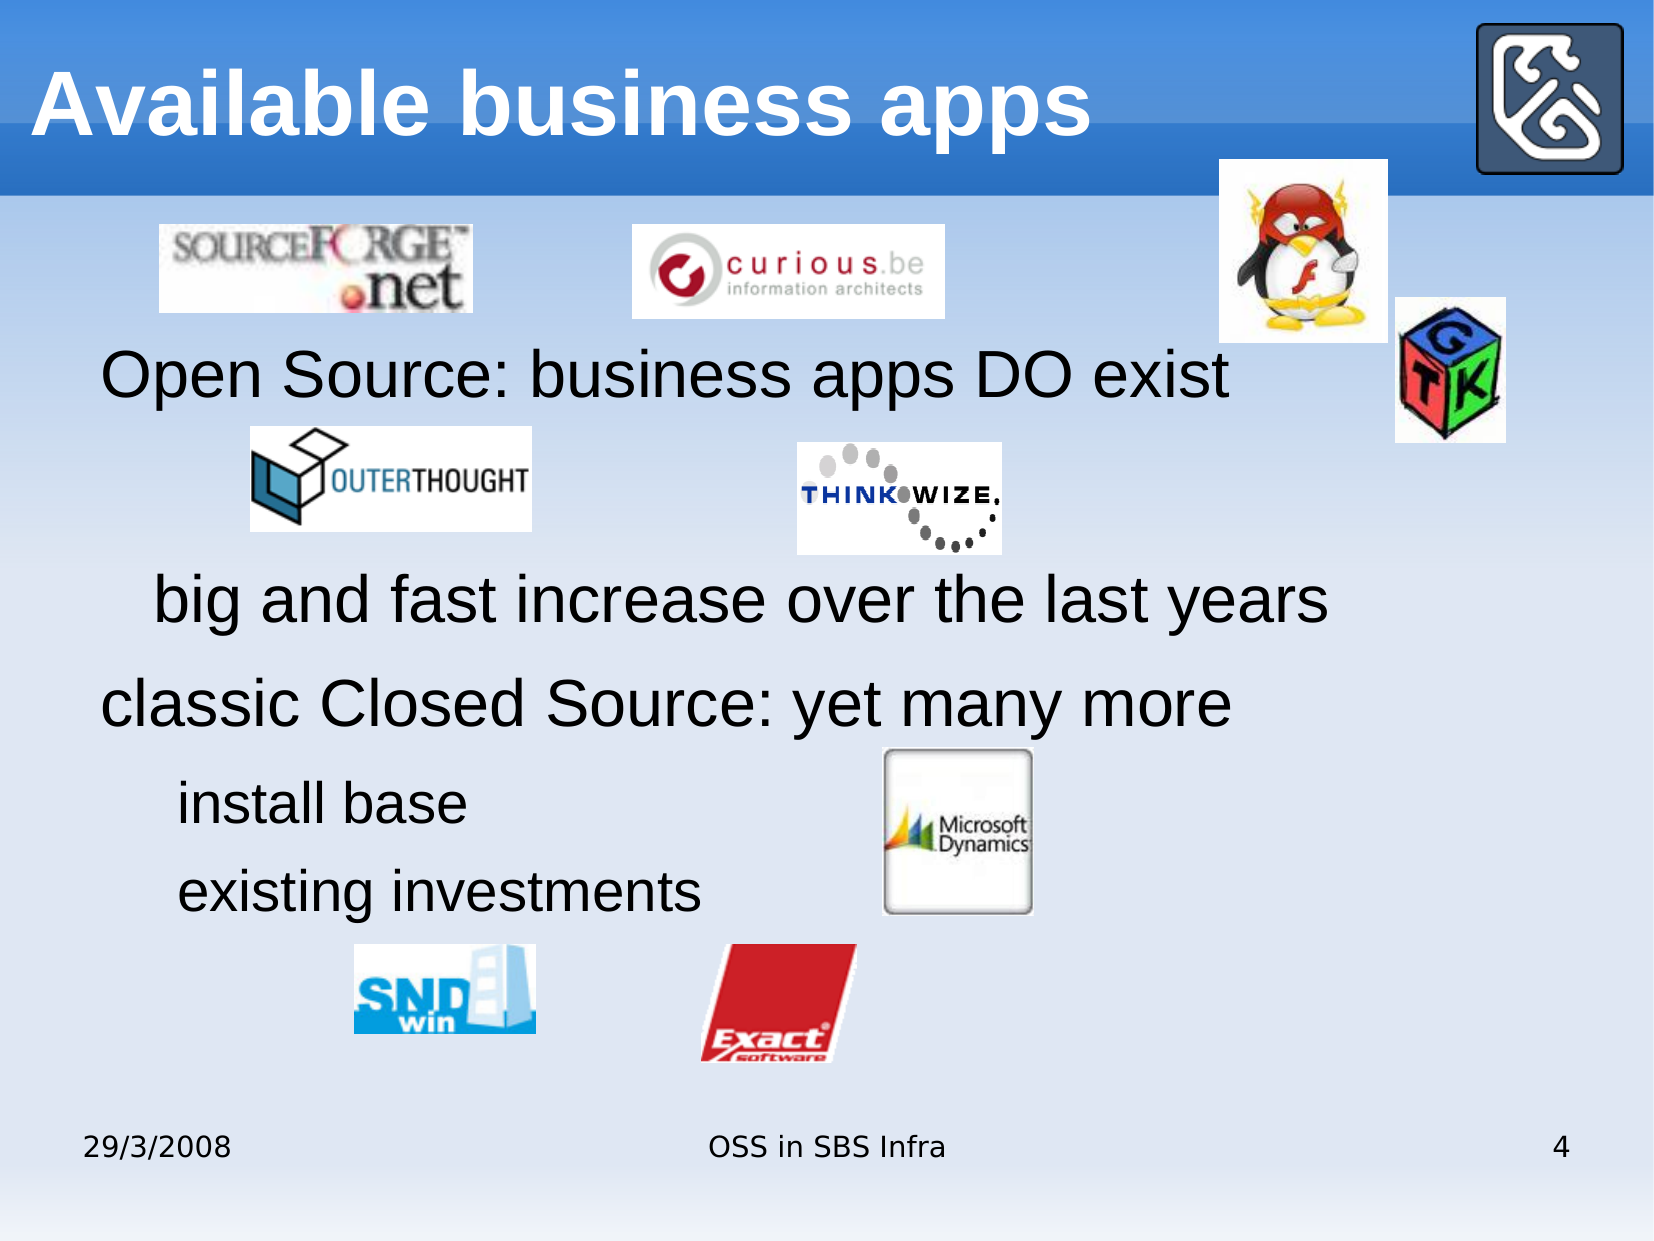

# Available business apps
Open Source: business apps DO exist
big and fast increase over the last years
classic Closed Source: yet many more
install base
existing investments
29/3/2008
OSS in SBS Infra
4